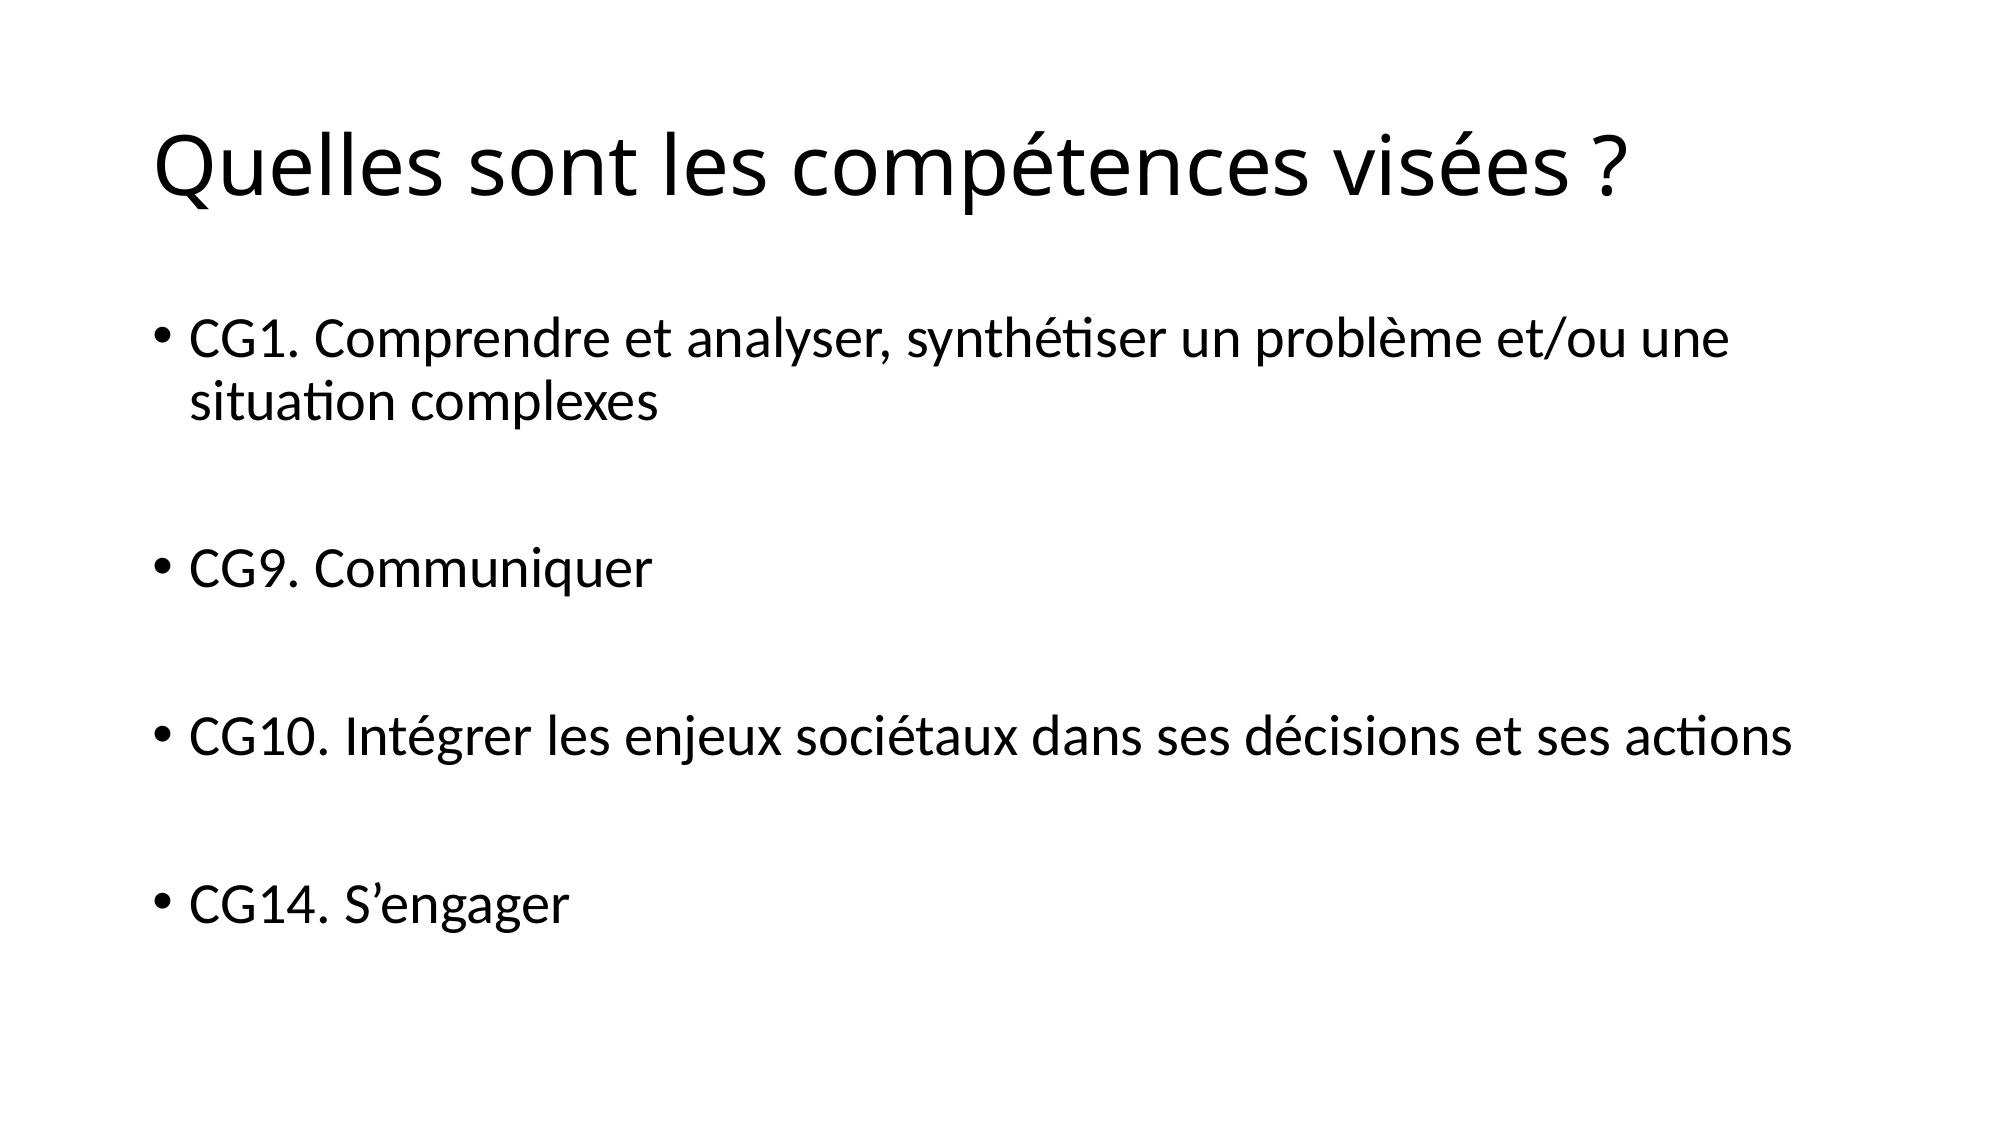

# Quelles sont les compétences visées ?
CG1. Comprendre et analyser, synthétiser un problème et/ou une situation complexes
CG9. Communiquer
CG10. Intégrer les enjeux sociétaux dans ses décisions et ses actions
CG14. S’engager